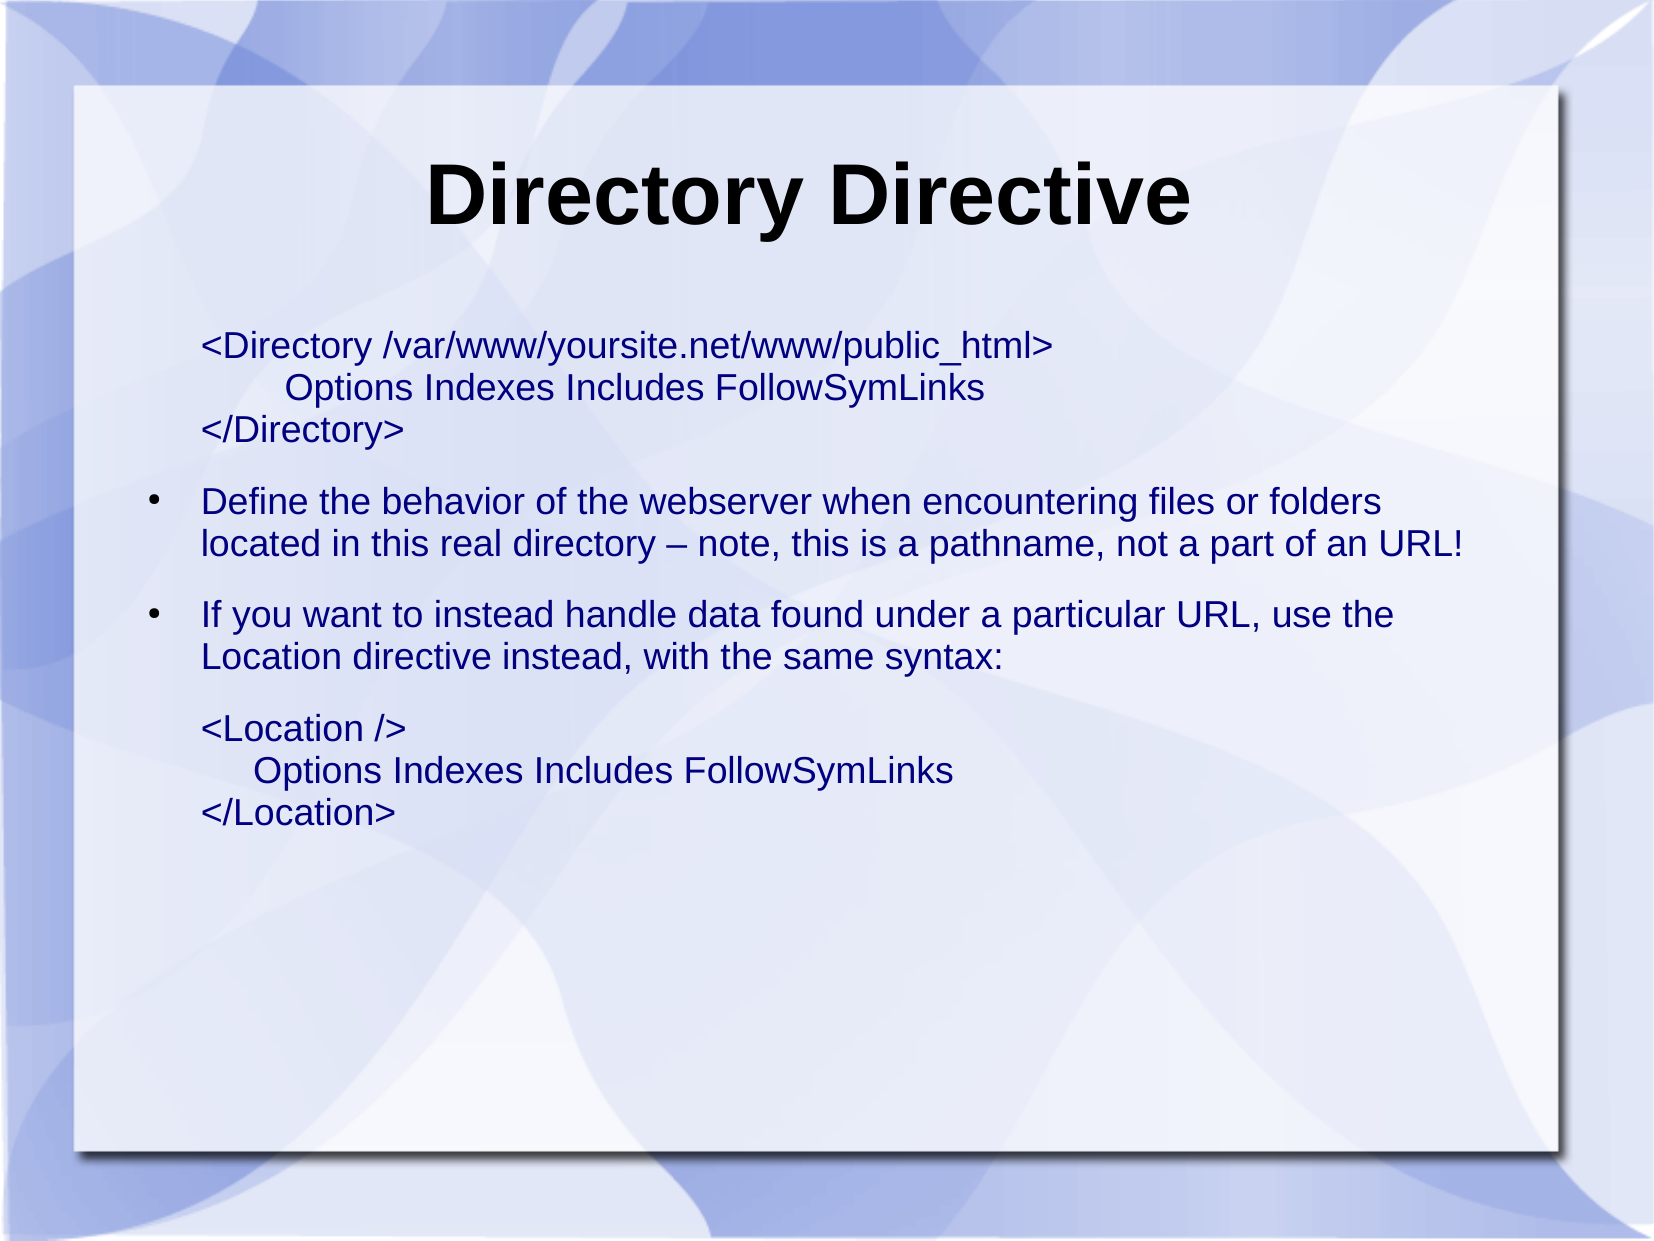

# Directory Directive
<Directory /var/www/yoursite.net/www/public_html>
 Options Indexes Includes FollowSymLinks
</Directory>
Define the behavior of the webserver when encountering files or folders located in this real directory – note, this is a pathname, not a part of an URL!
If you want to instead handle data found under a particular URL, use the Location directive instead, with the same syntax:
<Location />
 Options Indexes Includes FollowSymLinks
</Location>